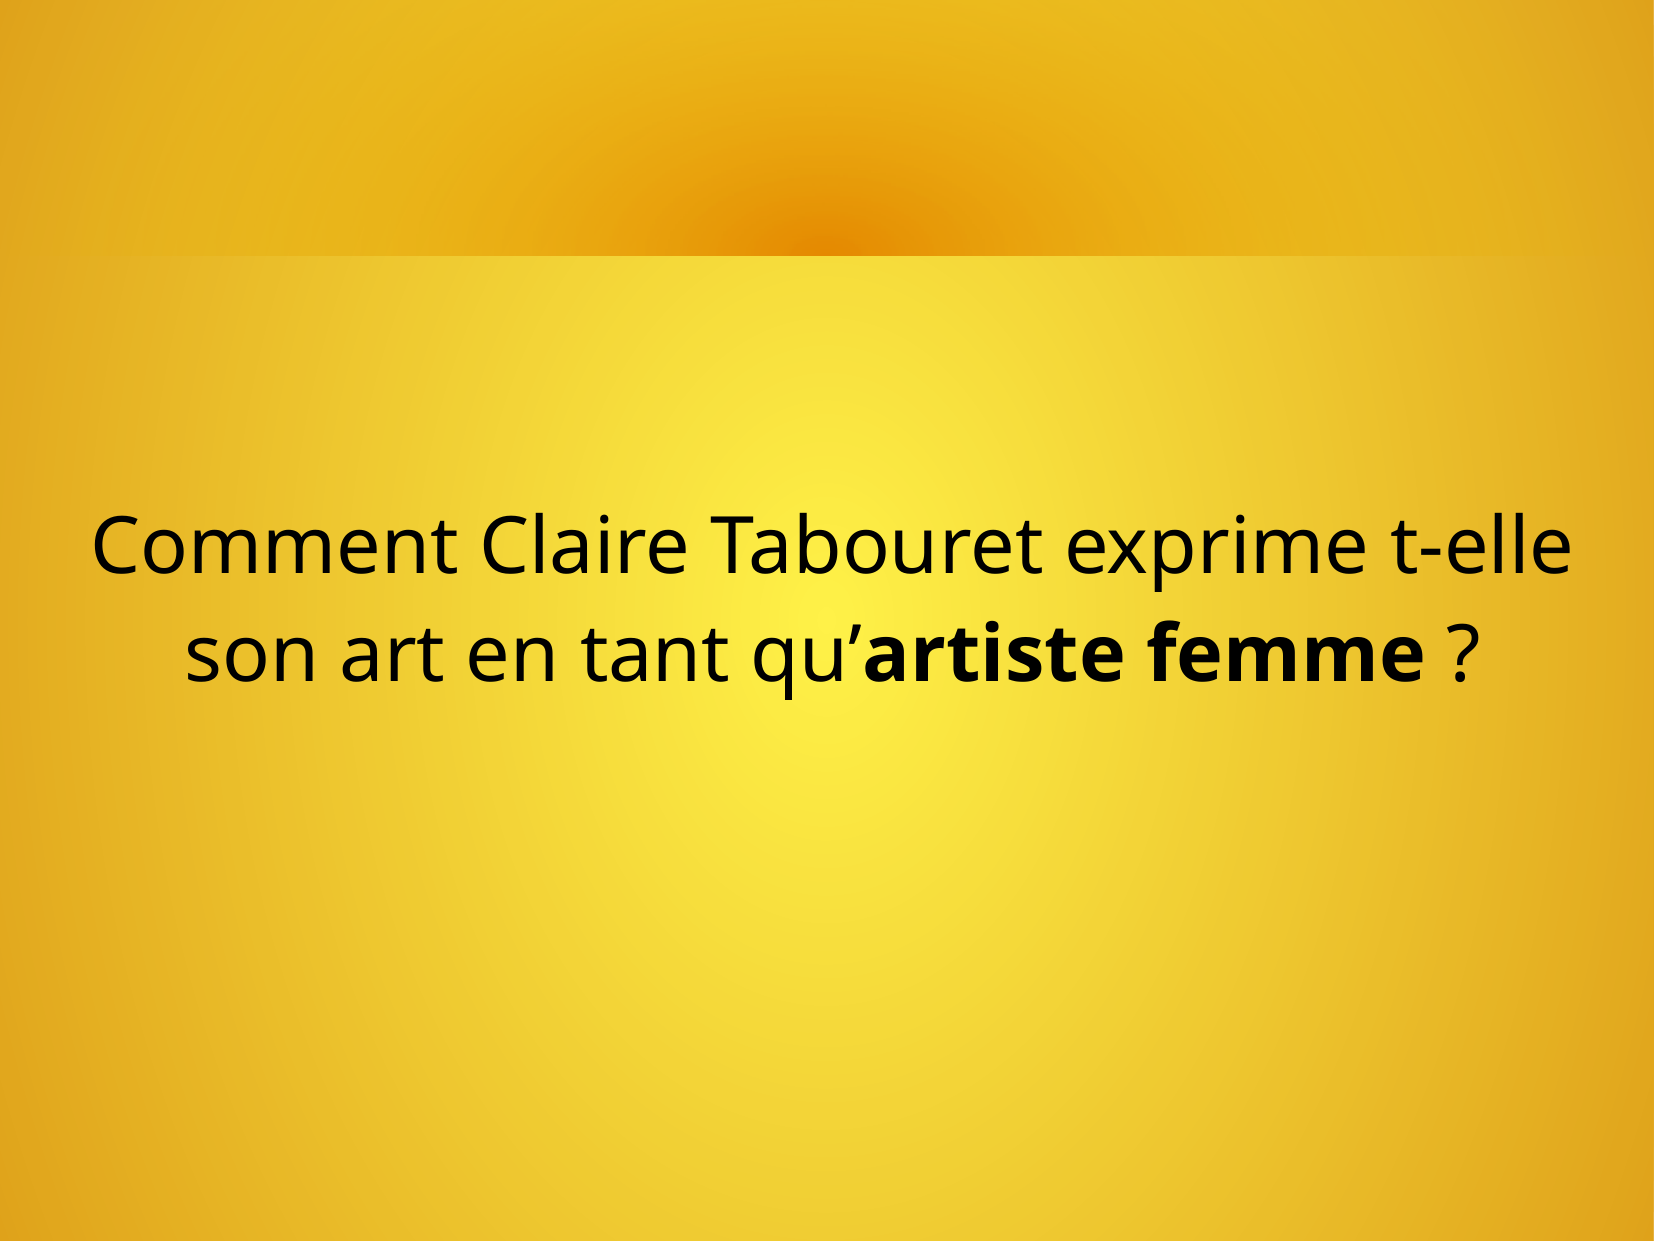

# Comment Claire Tabouret exprime t-elle son art en tant qu’artiste femme ?